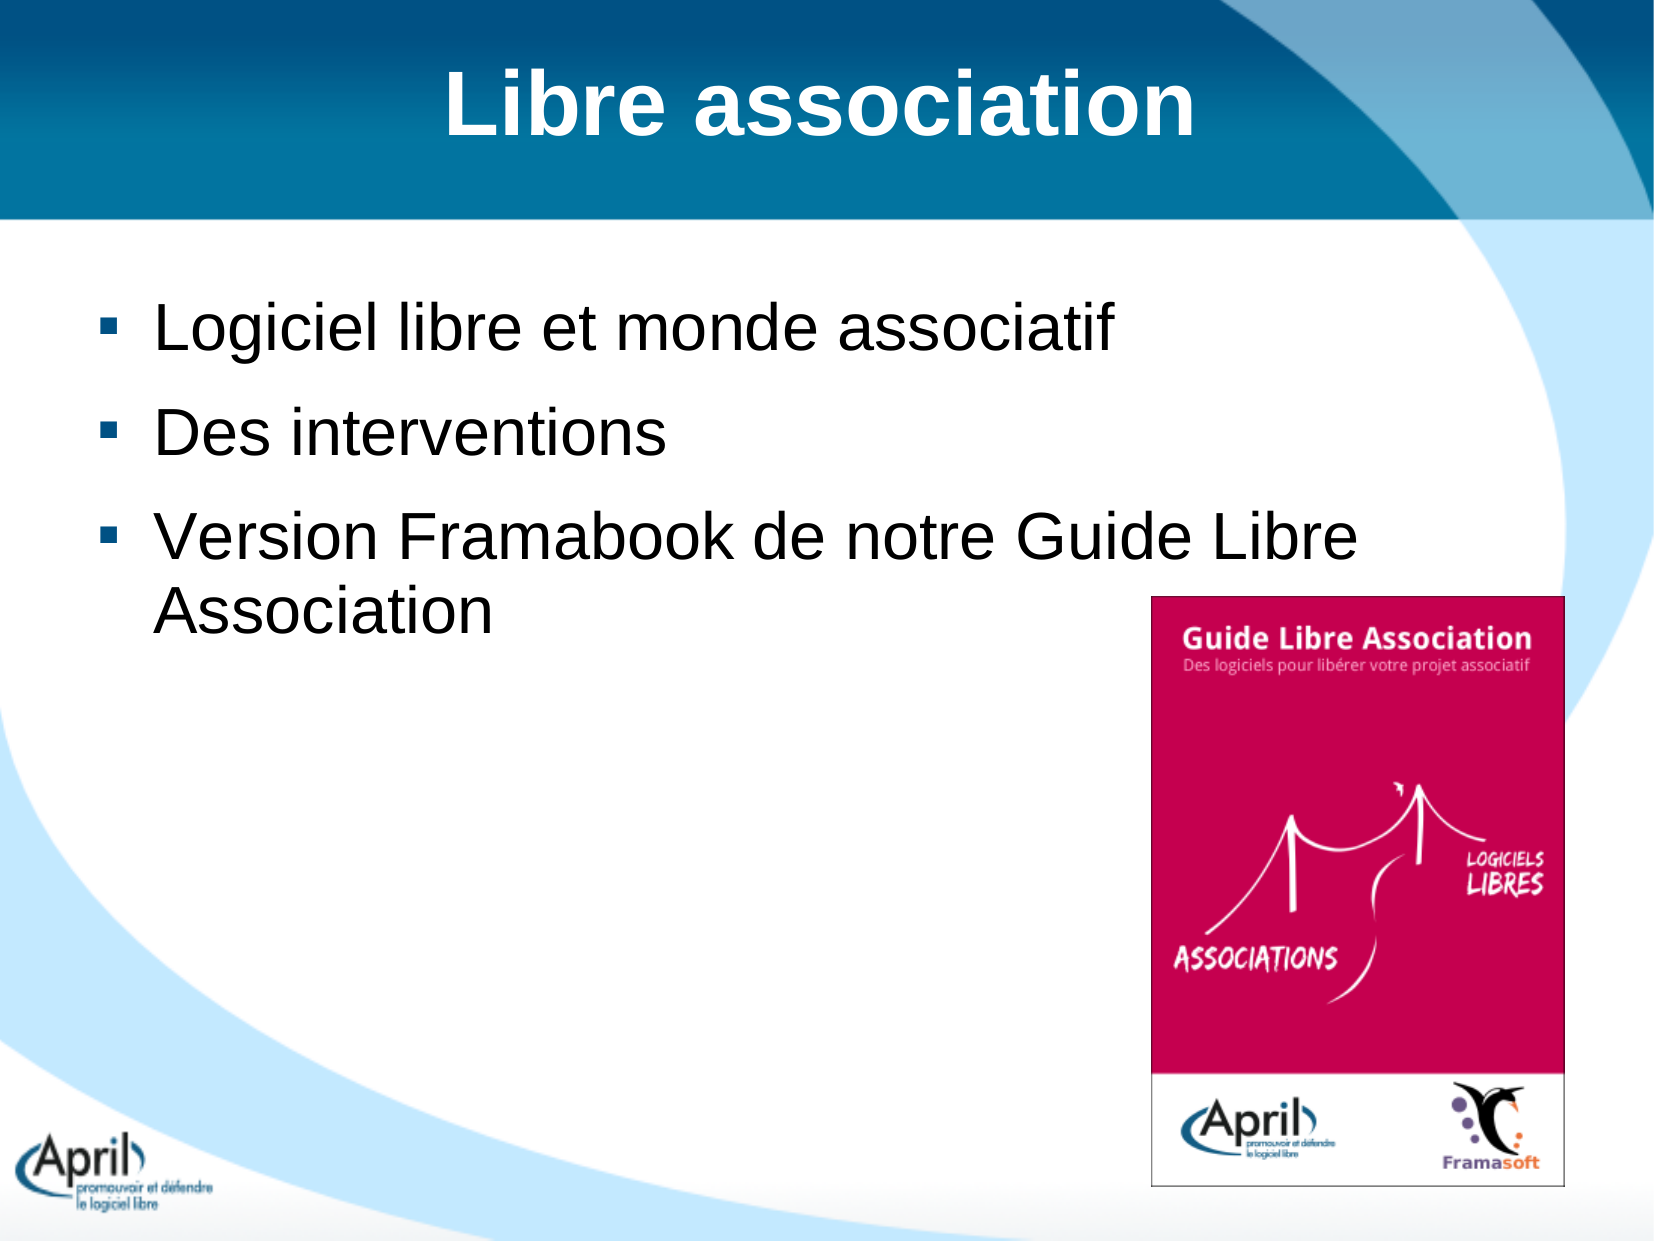

# Libre association
Logiciel libre et monde associatif
Des interventions
Version Framabook de notre Guide Libre Association